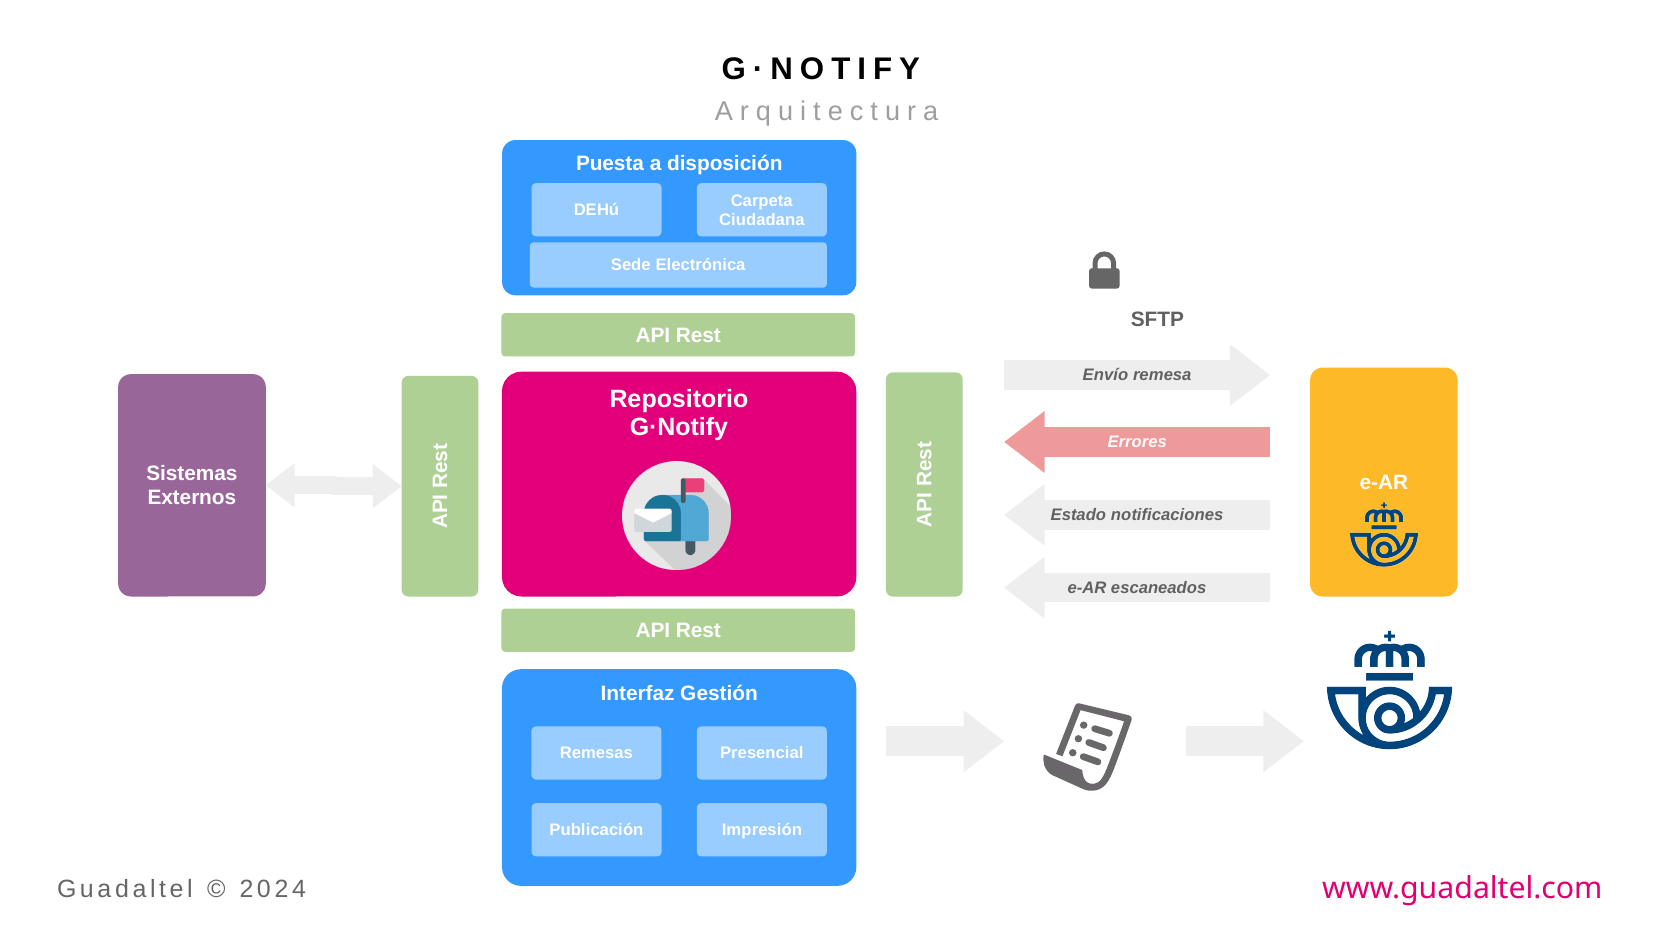

G·NOTIFY
Arquitectura
Puesta a disposición
DEHú
Carpeta Ciudadana
Sede Electrónica
SFTP
API Rest
e-AR
Repositorio
G·Notify
Sistemas
Externos
Envío remesa
Errores
API Rest
API Rest
Estado notificaciones
e-AR escaneados
API Rest
Interfaz Gestión
Remesas
Presencial
Publicación
Impresión
www.guadaltel.com
Guadaltel © 2024